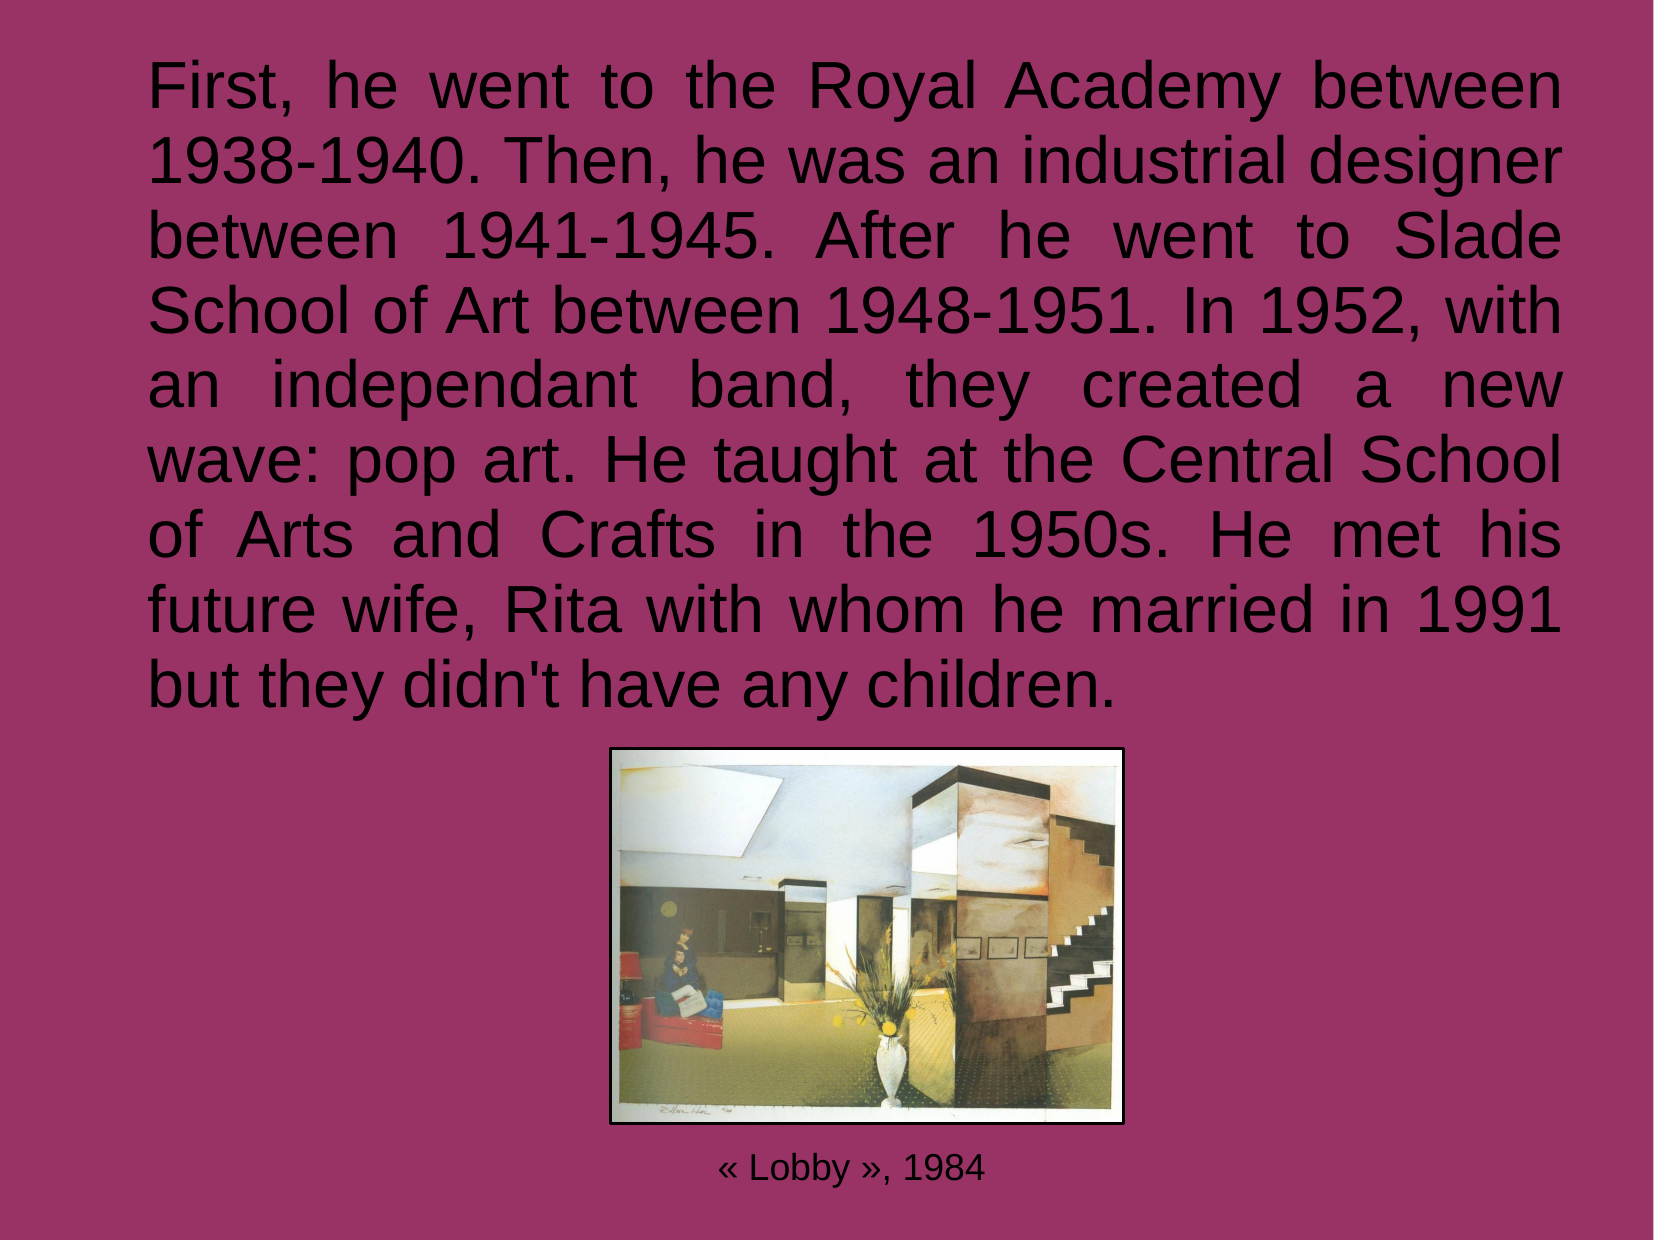

# First, he went to the Royal Academy between 1938-1940. Then, he was an industrial designer between 1941-1945. After he went to Slade School of Art between 1948-1951. In 1952, with an independant band, they created a new wave: pop art. He taught at the Central School of Arts and Crafts in the 1950s. He met his future wife, Rita with whom he married in 1991 but they didn't have any children.
« Lobby », 1984